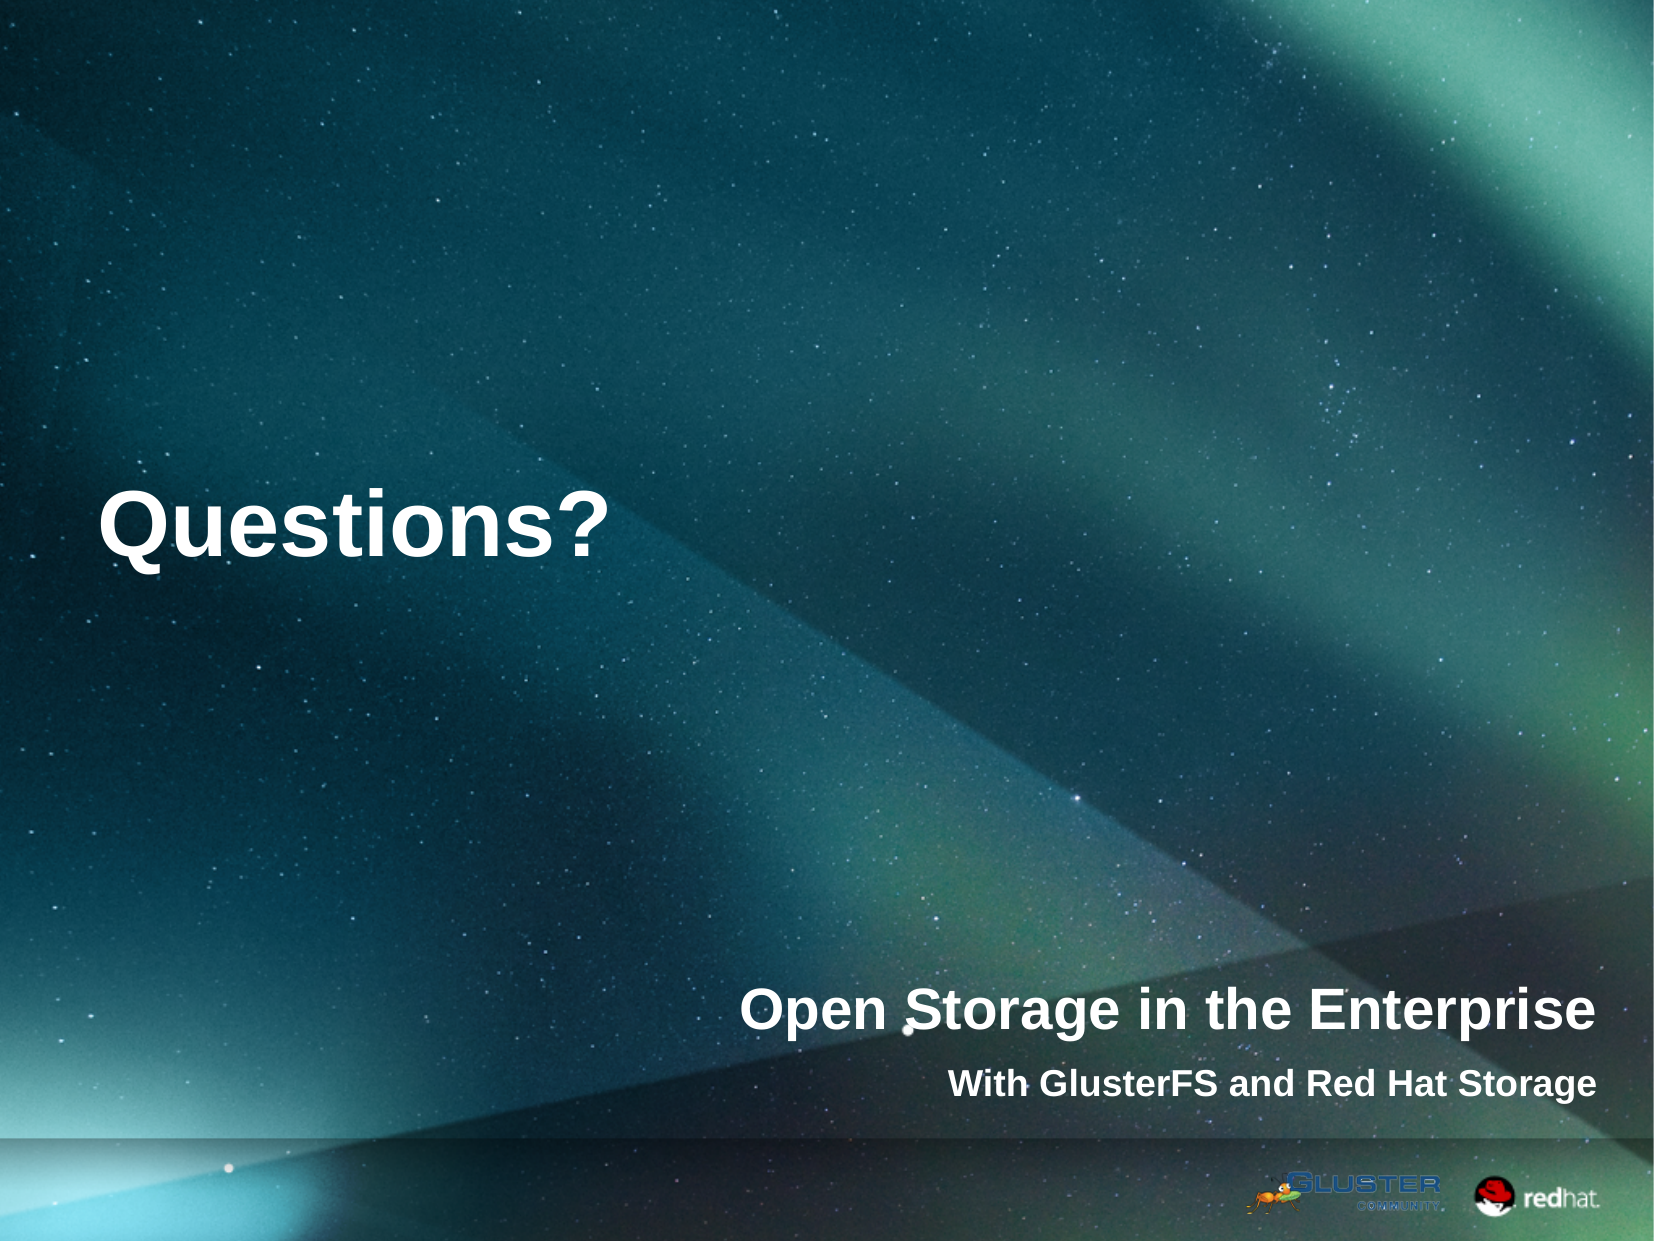

# Questions?
Open Storage in the Enterprise
With GlusterFS and Red Hat Storage